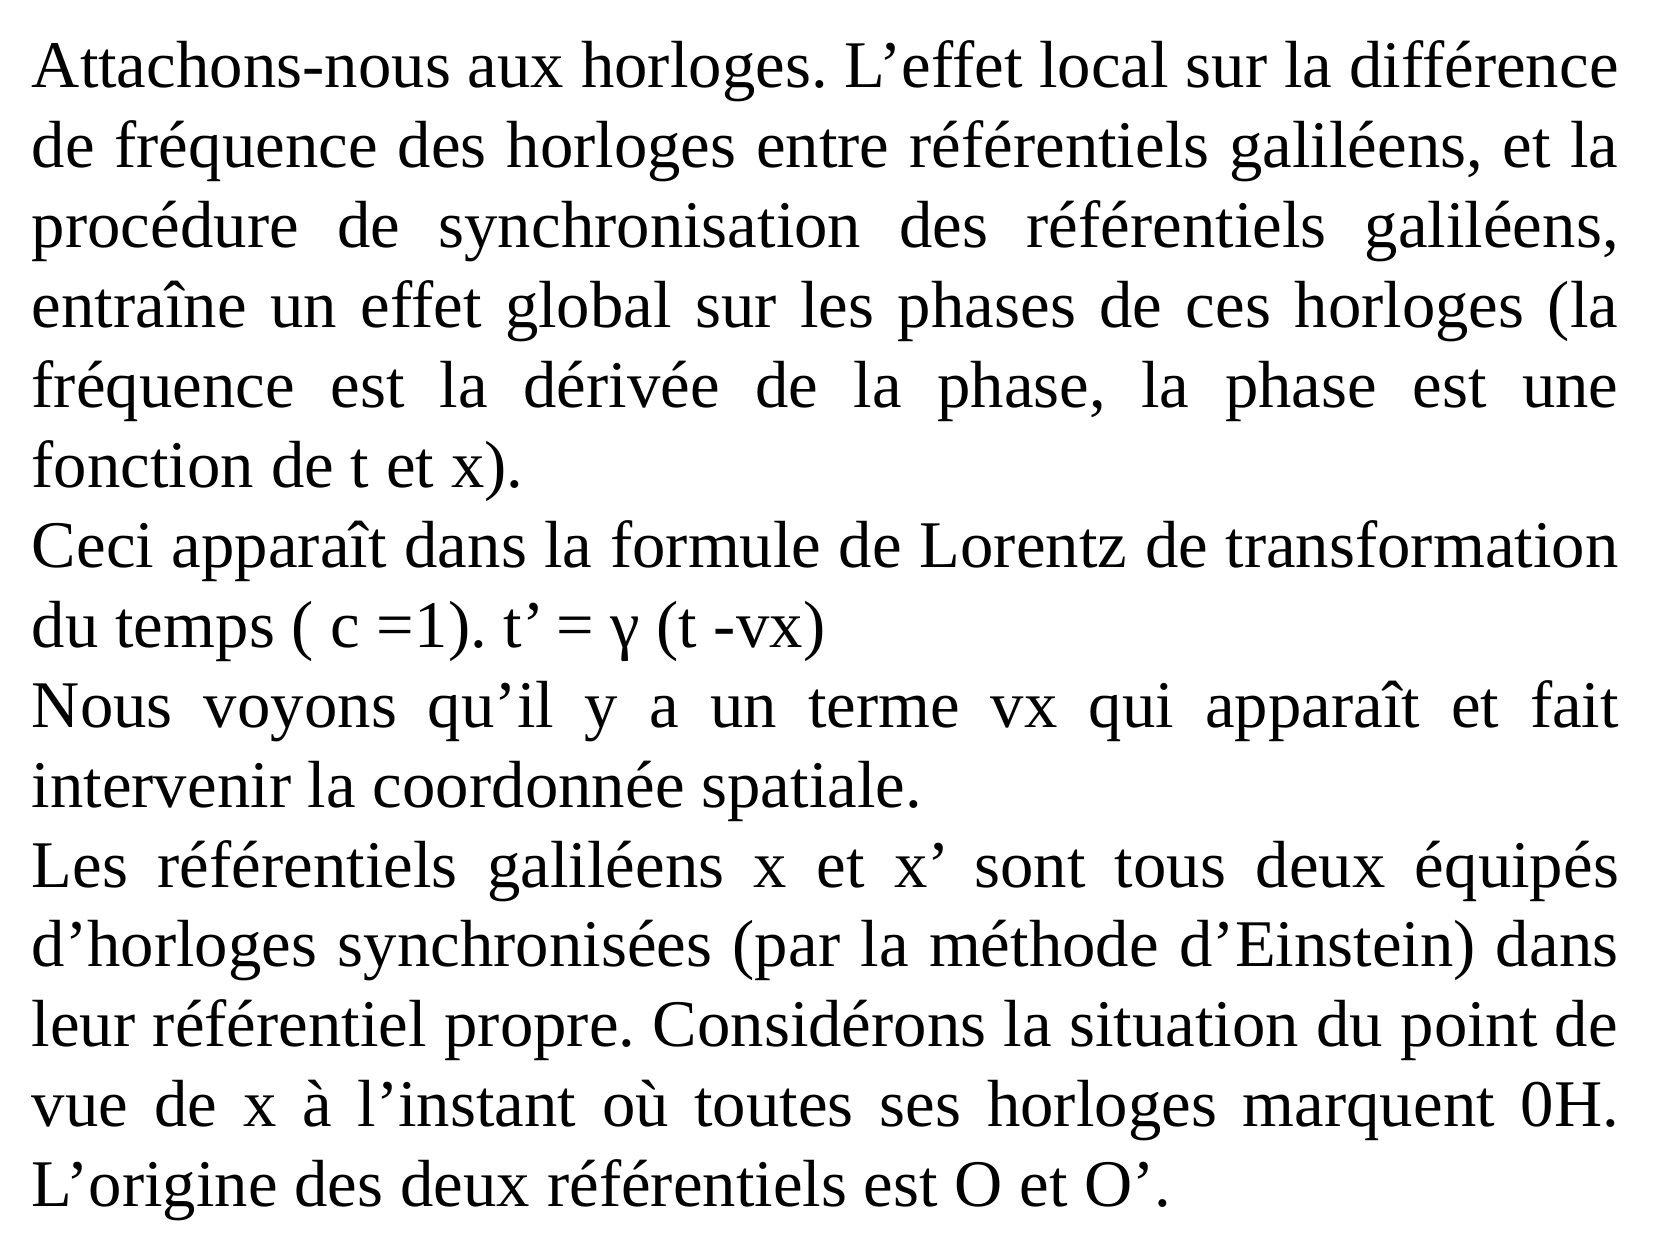

Attachons-nous aux horloges. L’effet local sur la différence de fréquence des horloges entre référentiels galiléens, et la procédure de synchronisation des référentiels galiléens, entraîne un effet global sur les phases de ces horloges (la fréquence est la dérivée de la phase, la phase est une fonction de t et x).
Ceci apparaît dans la formule de Lorentz de transformation du temps ( c =1). t’ = γ (t -vx)
Nous voyons qu’il y a un terme vx qui apparaît et fait intervenir la coordonnée spatiale.
Les référentiels galiléens x et x’ sont tous deux équipés d’horloges synchronisées (par la méthode d’Einstein) dans leur référentiel propre. Considérons la situation du point de vue de x à l’instant où toutes ses horloges marquent 0H. L’origine des deux référentiels est O et O’.